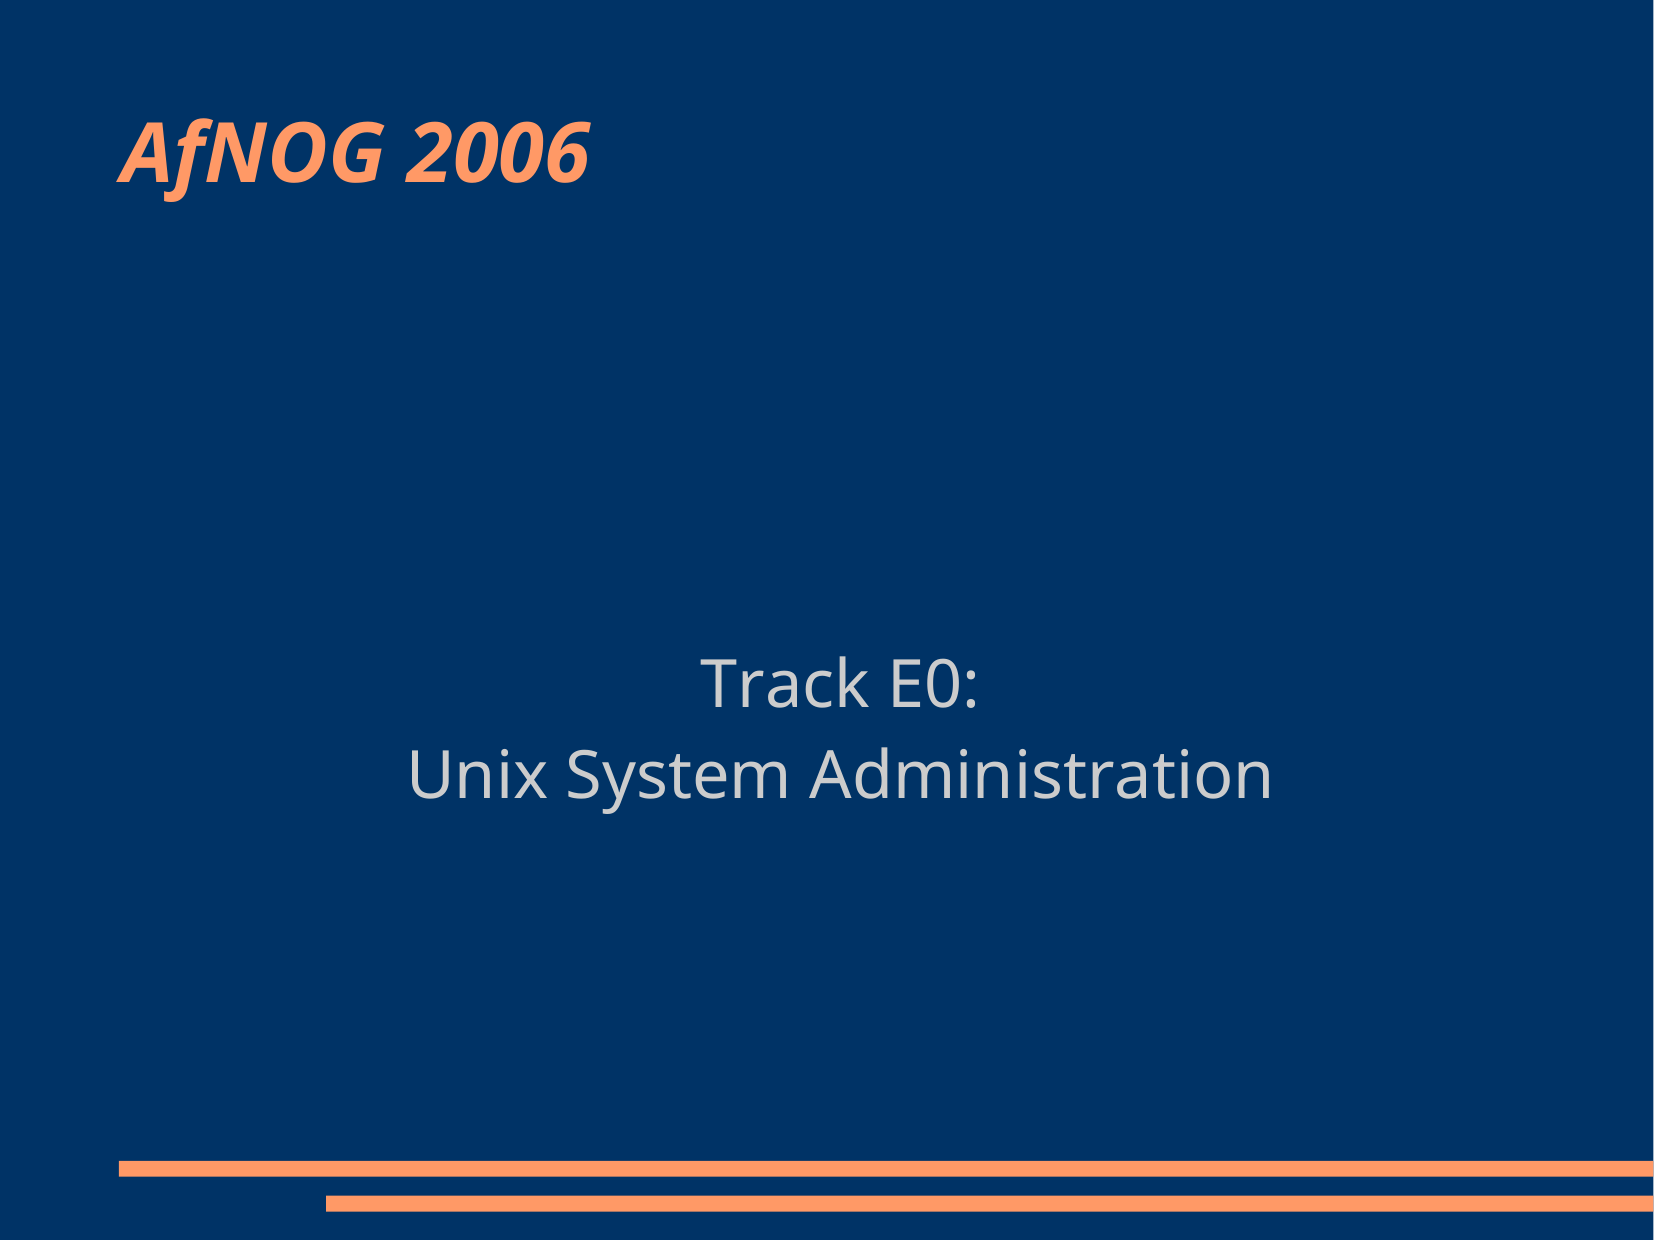

# AfNOG 2006
Track E0:
Unix System Administration